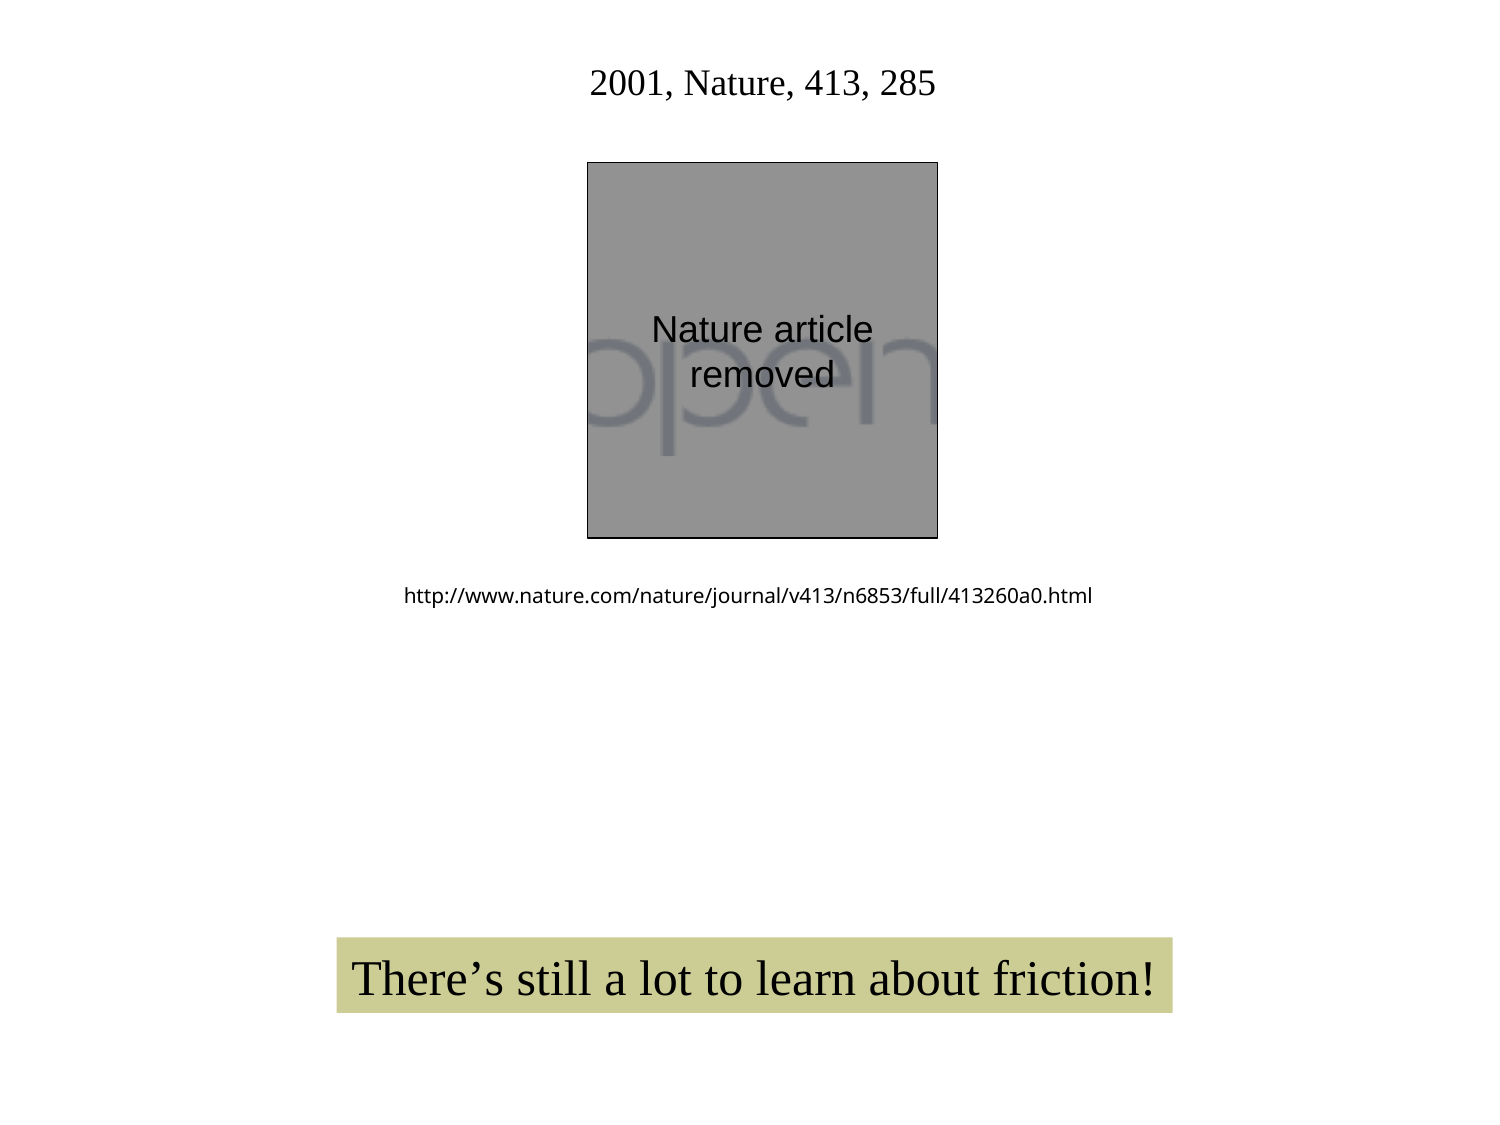

2001, Nature, 413, 285
Nature article removed
http://www.nature.com/nature/journal/v413/n6853/full/413260a0.html
There’s still a lot to learn about friction!